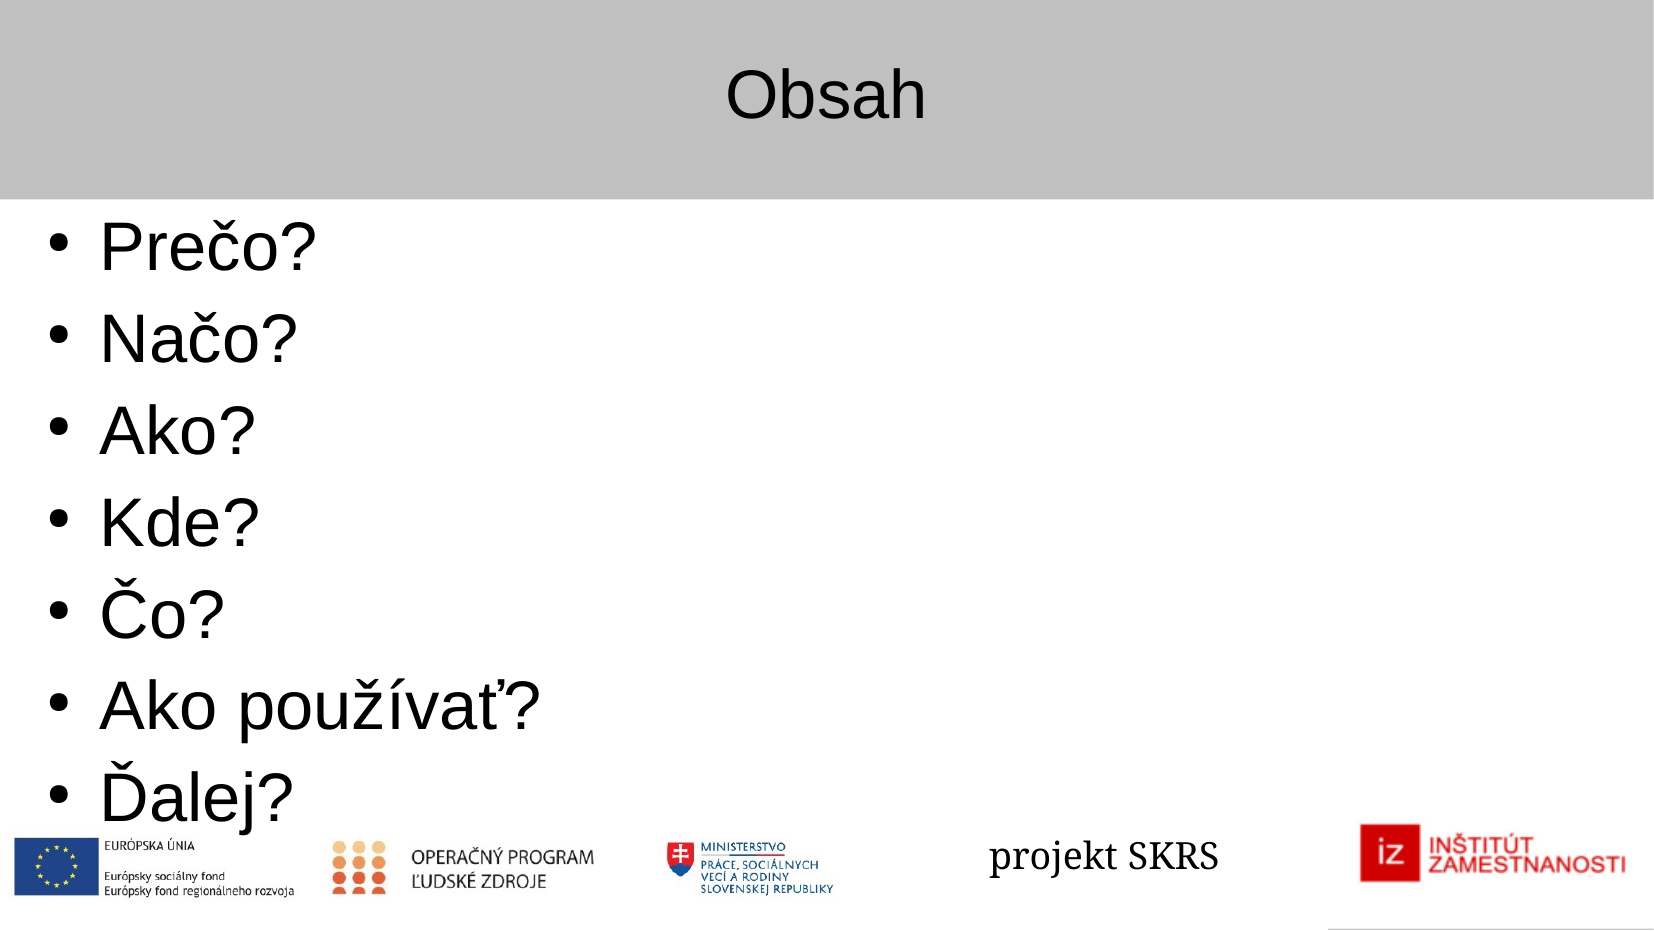

# Obsah
Prečo?
Načo?
Ako?
Kde?
Čo?
Ako používať?
Ďalej?